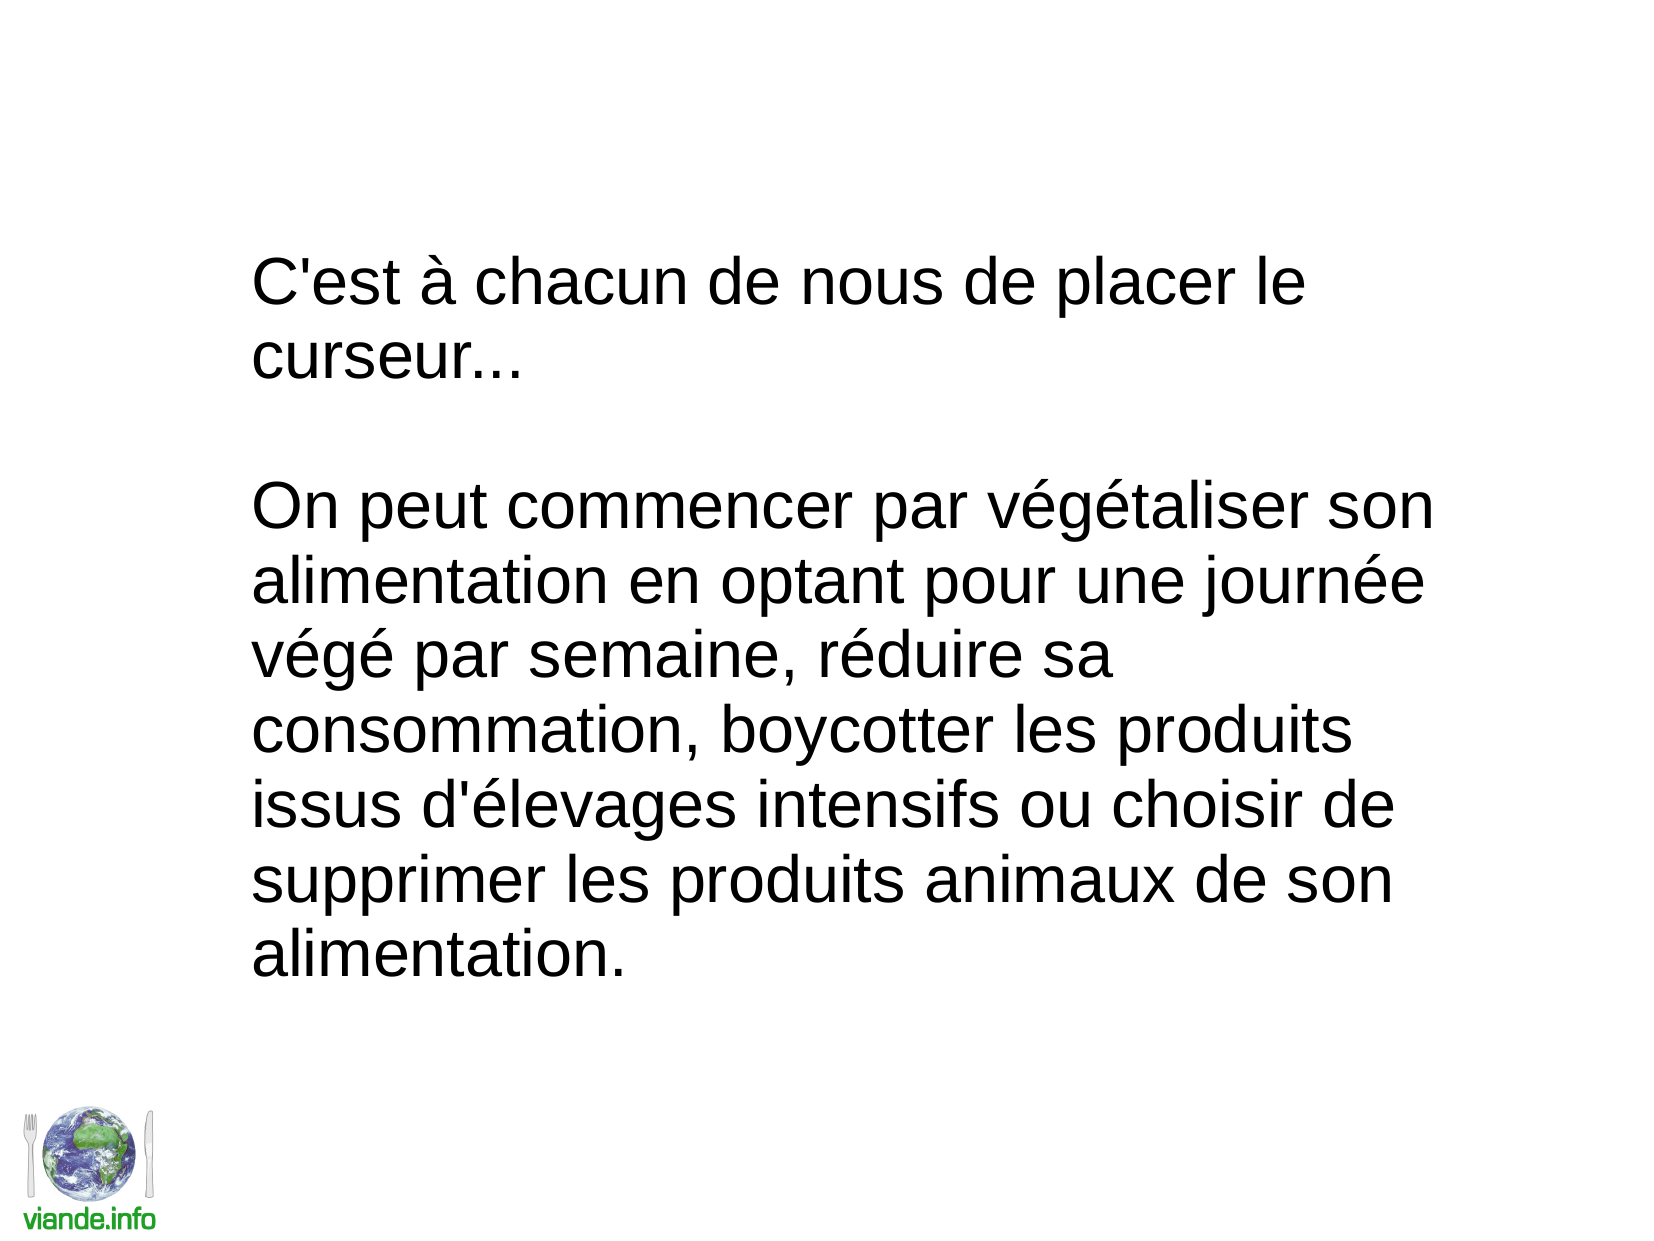

C'est à chacun de nous de placer le curseur...
On peut commencer par végétaliser son alimentation en optant pour une journée végé par semaine, réduire sa consommation, boycotter les produits issus d'élevages intensifs ou choisir de supprimer les produits animaux de son alimentation.